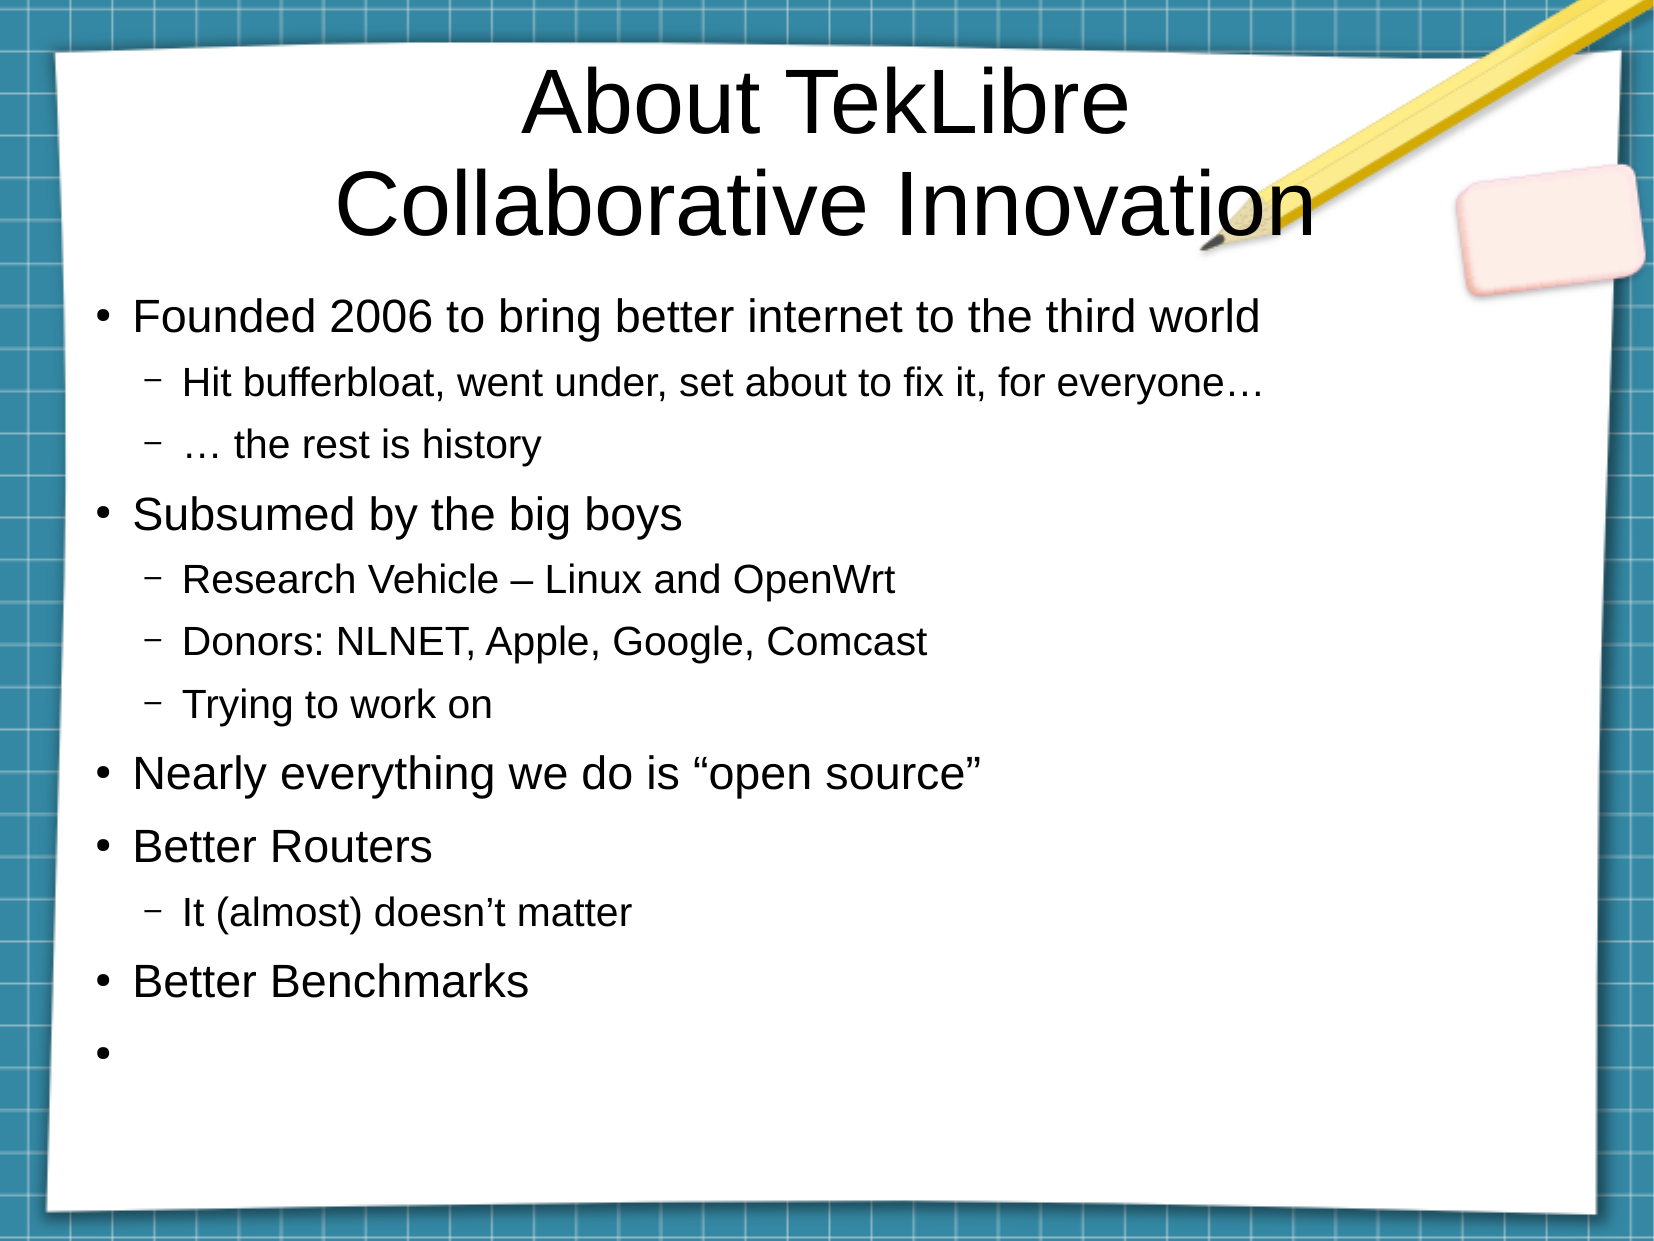

# About TekLibre Collaborative Innovation
Founded 2006 to bring better internet to the third world
Hit bufferbloat, went under, set about to fix it, for everyone…
… the rest is history
Subsumed by the big boys
Research Vehicle – Linux and OpenWrt
Donors: NLNET, Apple, Google, Comcast
Trying to work on
Nearly everything we do is “open source”
Better Routers
It (almost) doesn’t matter
Better Benchmarks